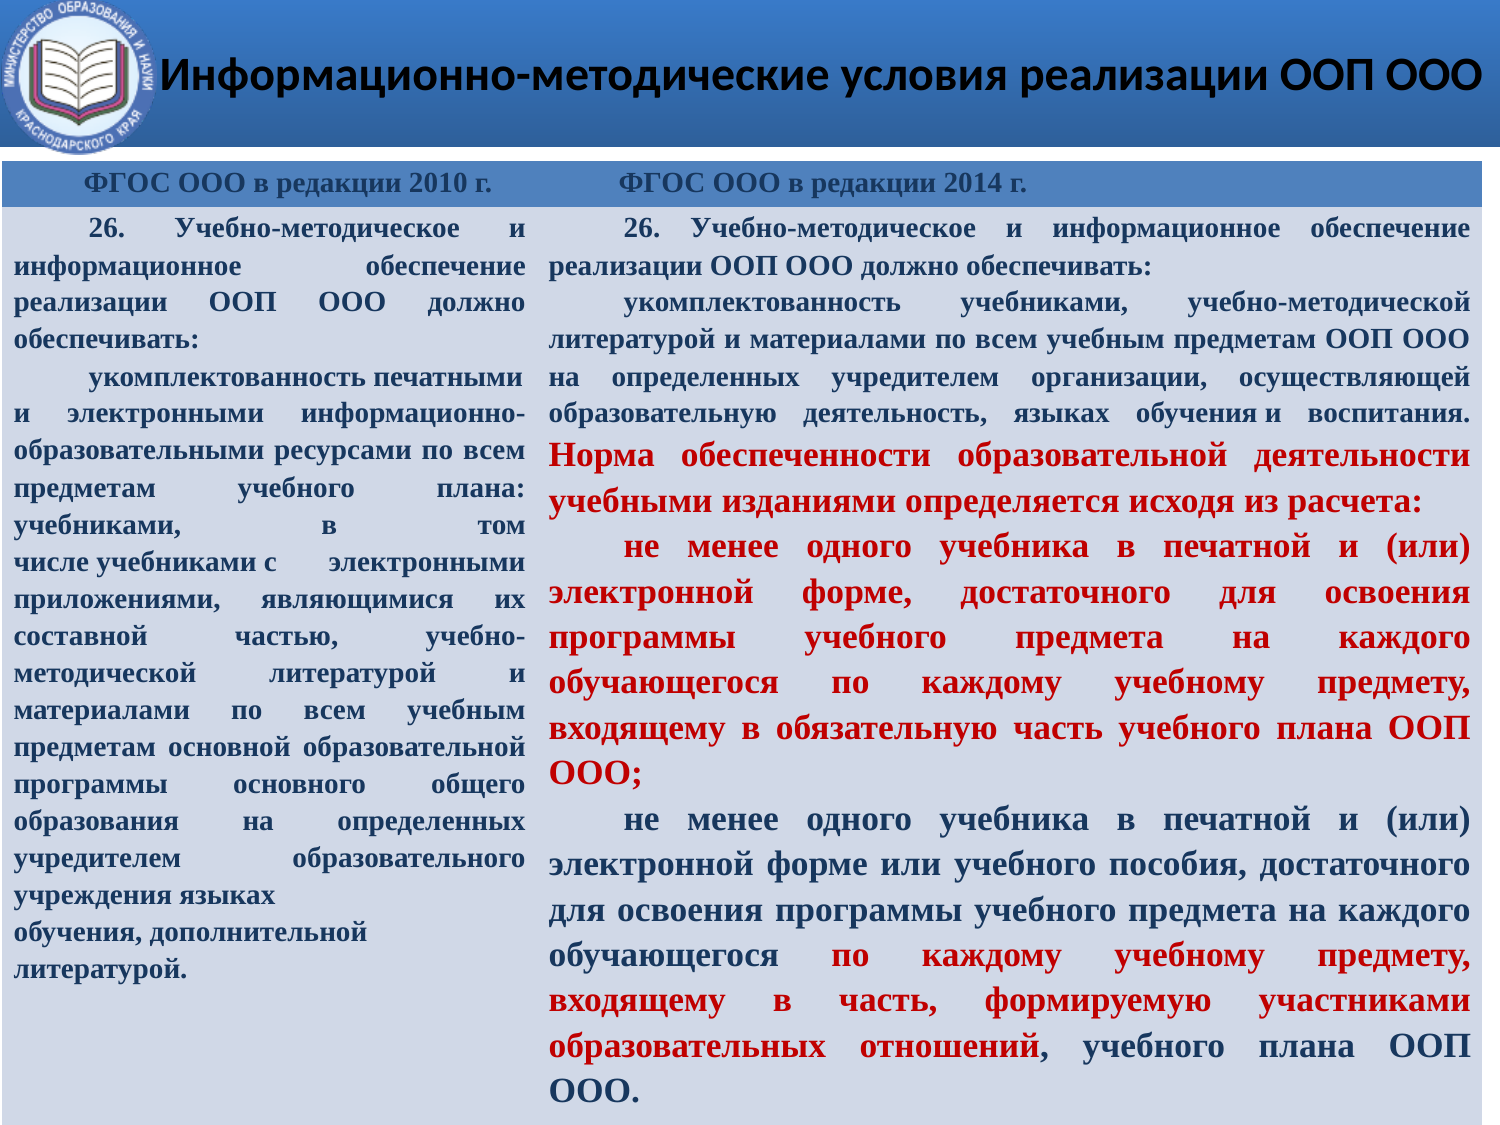

Информационно-методические условия реализации ООП ООО
| ФГОС ООО в редакции 2010 г. | ФГОС ООО в редакции 2014 г. |
| --- | --- |
| 26. Учебно-методическое и информационное обеспечение реализации ООП ООО должно обеспечивать: укомплектованность печатными и электронными информационно-образовательными ресурсами по всем предметам учебного плана: учебниками, в том числе учебниками с электронными приложениями, являющимися их составной частью, учебно-методической литературой и материалами по всем учебным предметам основной образовательной программы основного общего образования на определенных учредителем образовательного учреждения языках обучения, дополнительной литературой. | 26. Учебно-методическое и информационное обеспечение реализации ООП ООО должно обеспечивать: укомплектованность учебниками, учебно-методической литературой и материалами по всем учебным предметам ООП ООО на определенных учредителем организации, осуществляющей образовательную деятельность, языках обучения и воспитания. Норма обеспеченности образовательной деятельности учебными изданиями определяется исходя из расчета: не менее одного учебника в печатной и (или) электронной форме, достаточного для освоения программы учебного предмета на каждого обучающегося по каждому учебному предмету, входящему в обязательную часть учебного плана ООП ООО; не менее одного учебника в печатной и (или) электронной форме или учебного пособия, достаточного для освоения программы учебного предмета на каждого обучающегося по каждому учебному предмету, входящему в часть, формируемую участниками образовательных отношений, учебного плана ООП ООО. |